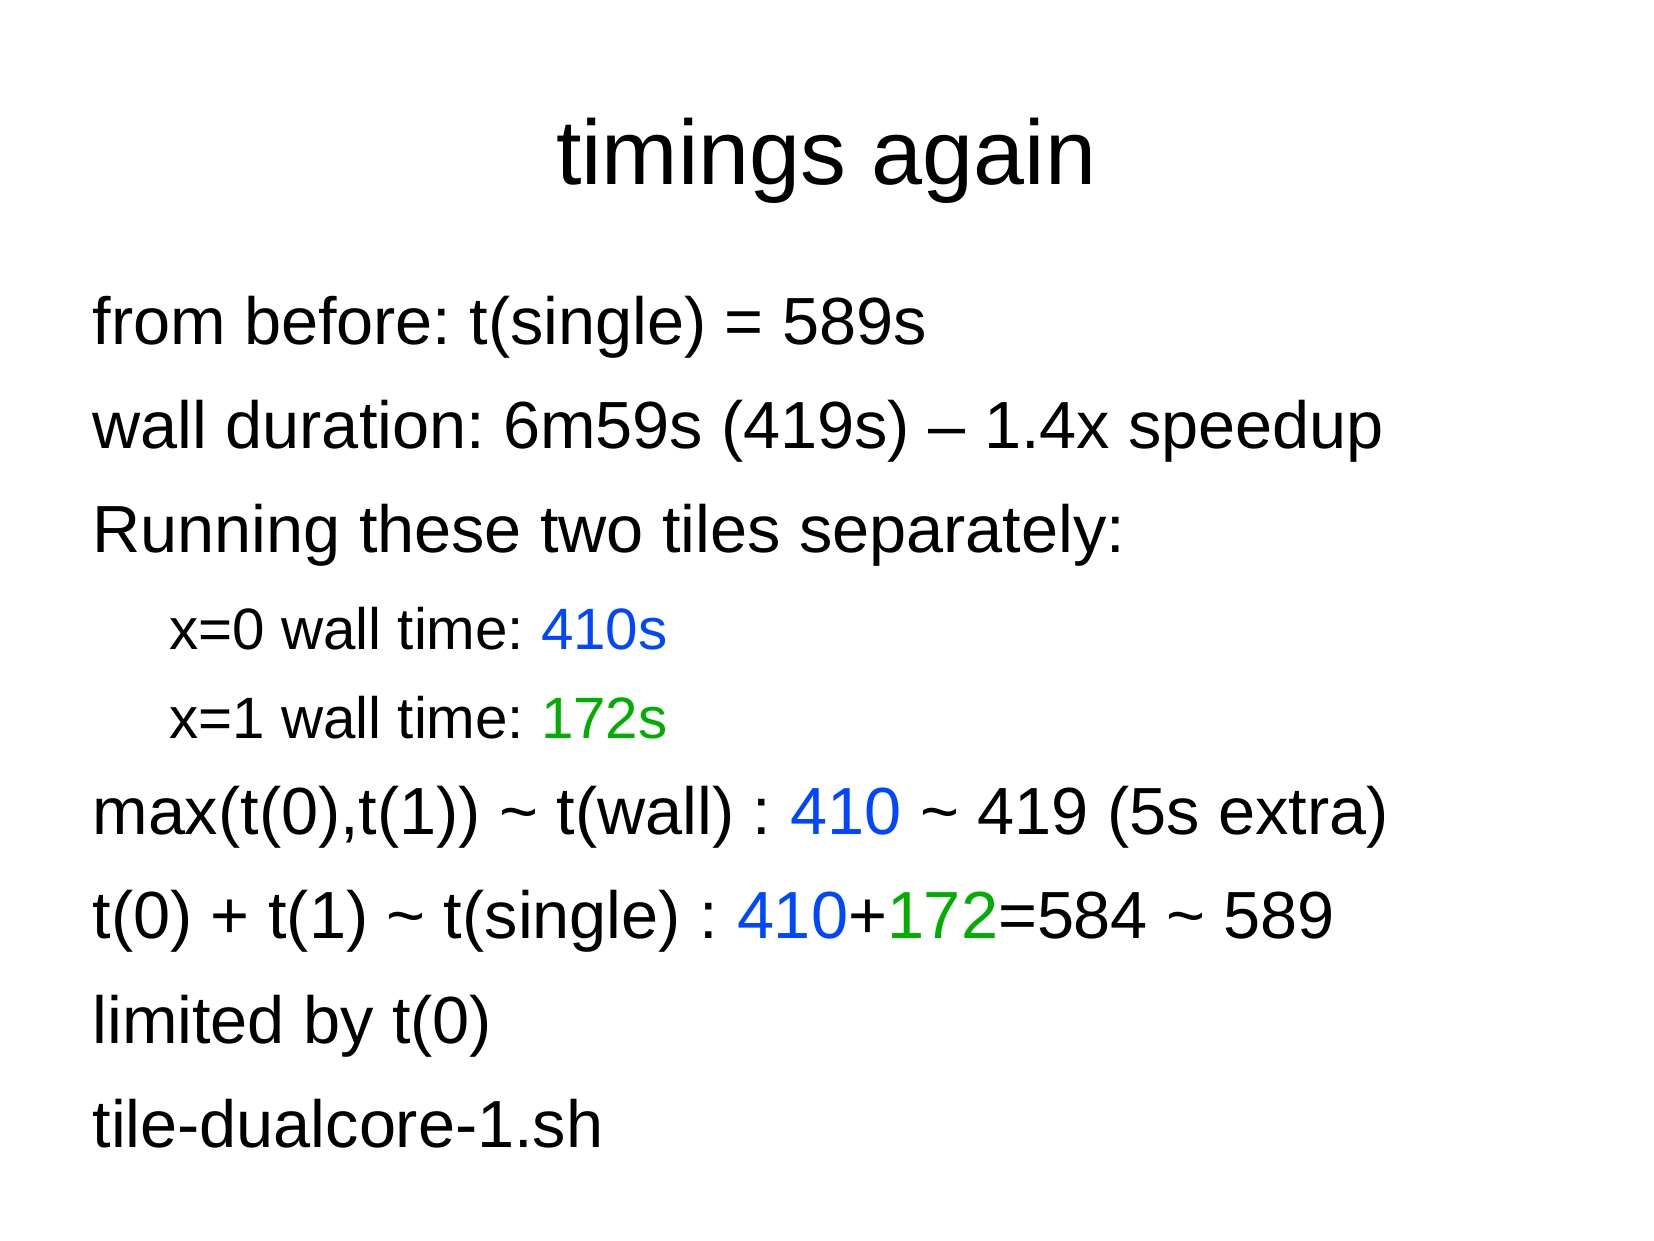

# timings again
from before: t(single) = 589s
wall duration: 6m59s (419s) – 1.4x speedup
Running these two tiles separately:
x=0 wall time: 410s
x=1 wall time: 172s
max(t(0),t(1)) ~ t(wall) : 410 ~ 419 (5s extra)
t(0) + t(1) ~ t(single) : 410+172=584 ~ 589
limited by t(0)
tile-dualcore-1.sh